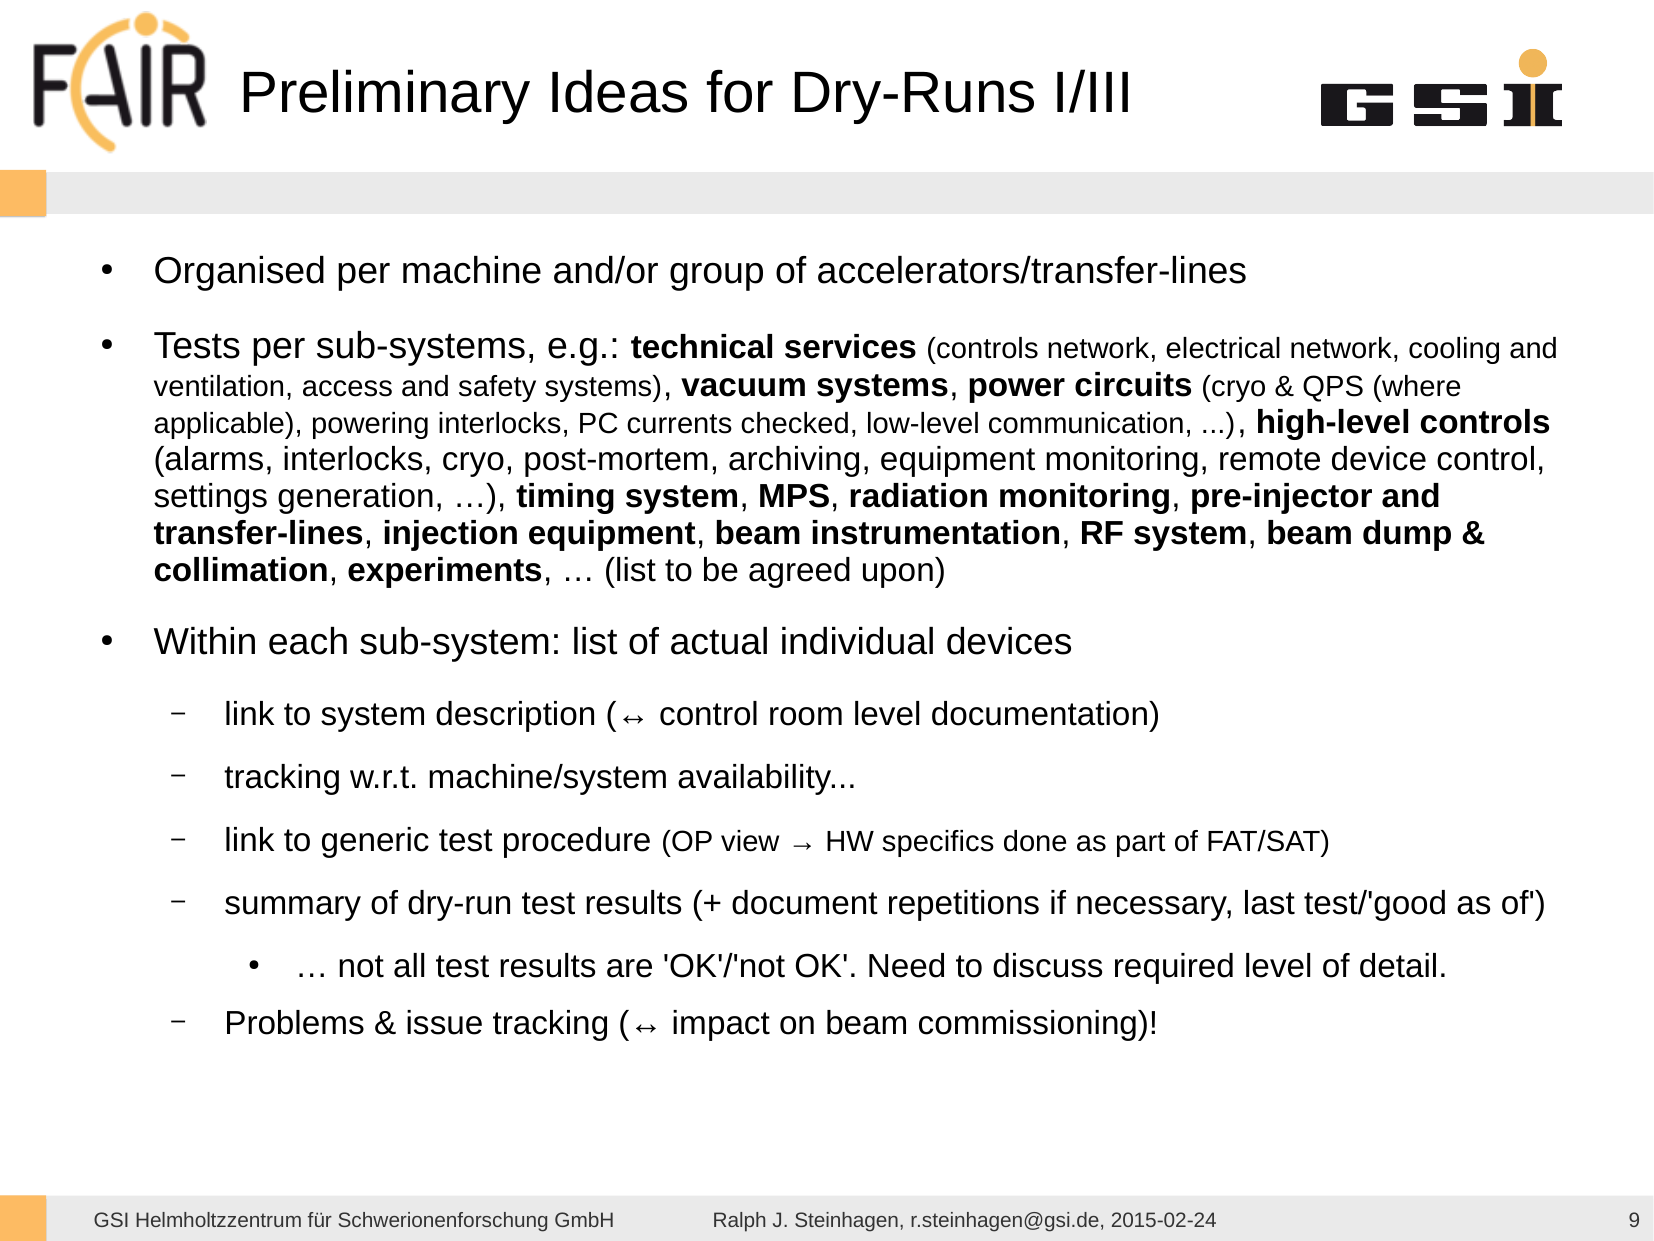

# Preliminary Ideas for Dry-Runs I/III
Organised per machine and/or group of accelerators/transfer-lines
Tests per sub-systems, e.g.: technical services (controls network, electrical network, cooling and ventilation, access and safety systems), vacuum systems, power circuits (cryo & QPS (where applicable), powering interlocks, PC currents checked, low-level communication, ...), high-level controls (alarms, interlocks, cryo, post-mortem, archiving, equipment monitoring, remote device control, settings generation, …), timing system, MPS, radiation monitoring, pre-injector and transfer-lines, injection equipment, beam instrumentation, RF system, beam dump & collimation, experiments, … (list to be agreed upon)
Within each sub-system: list of actual individual devices
link to system description (↔ control room level documentation)
tracking w.r.t. machine/system availability...
link to generic test procedure (OP view → HW specifics done as part of FAT/SAT)
summary of dry-run test results (+ document repetitions if necessary, last test/'good as of')
… not all test results are 'OK'/'not OK'. Need to discuss required level of detail.
Problems & issue tracking (↔ impact on beam commissioning)!